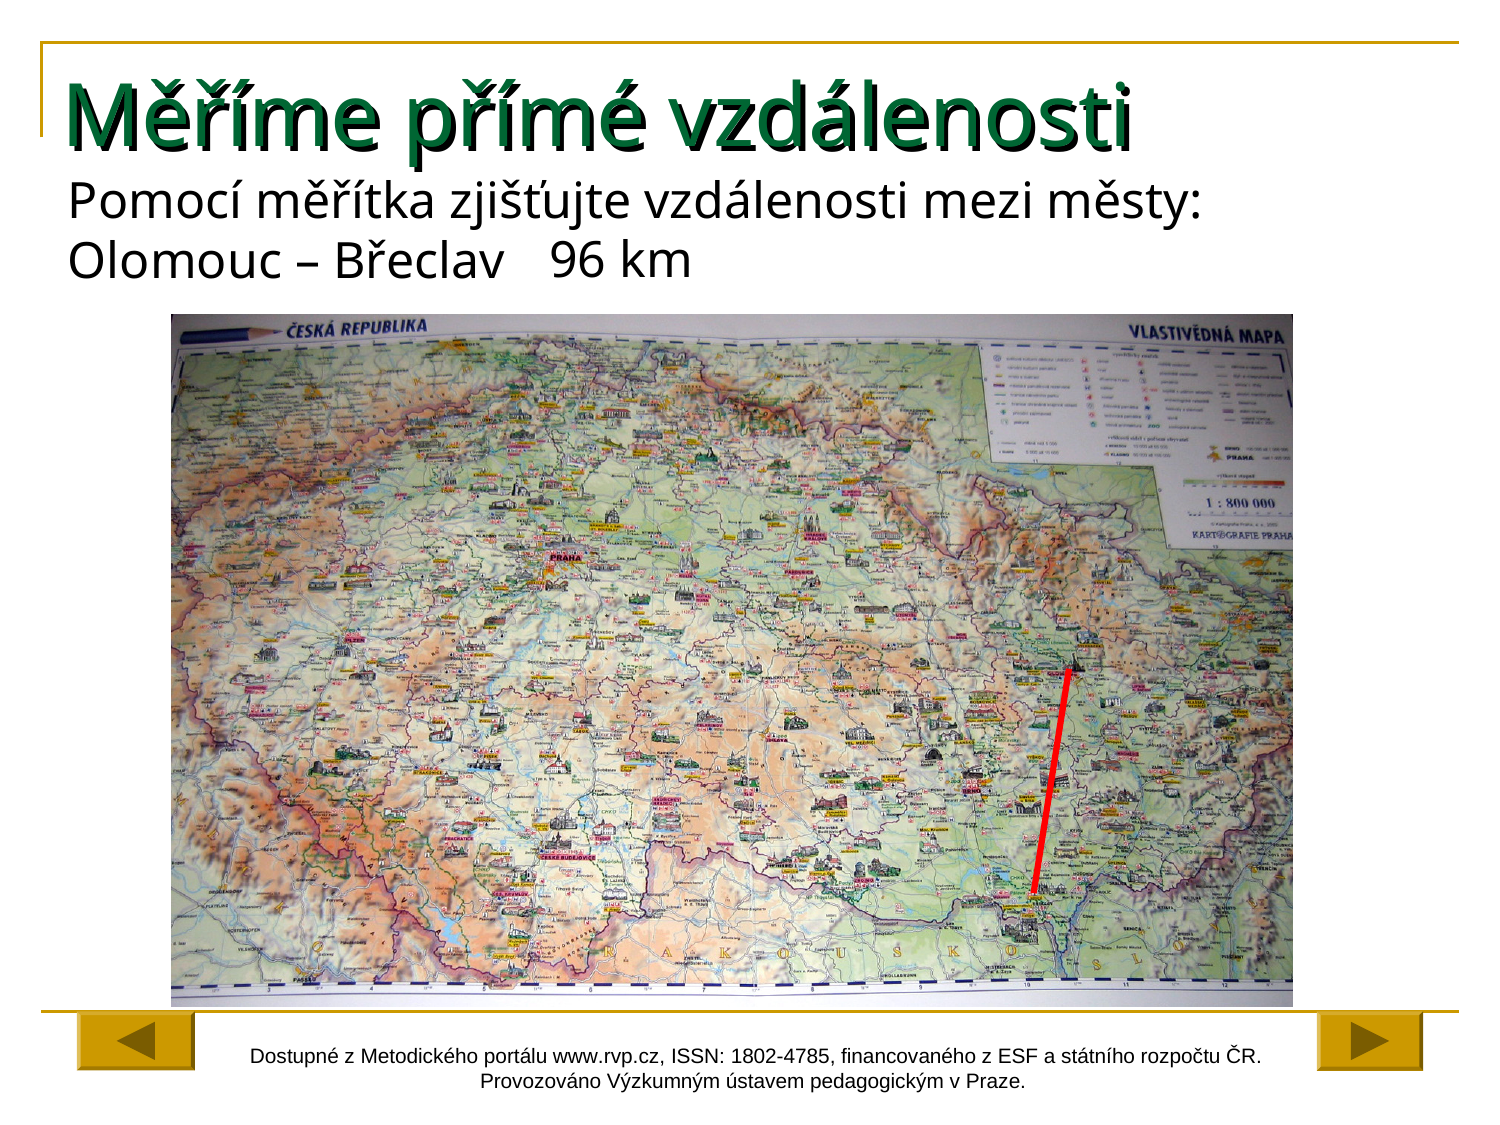

# Měříme přímé vzdálenosti
Pomocí měřítka zjišťujte vzdálenosti mezi městy:
Olomouc – Břeclav
96 km